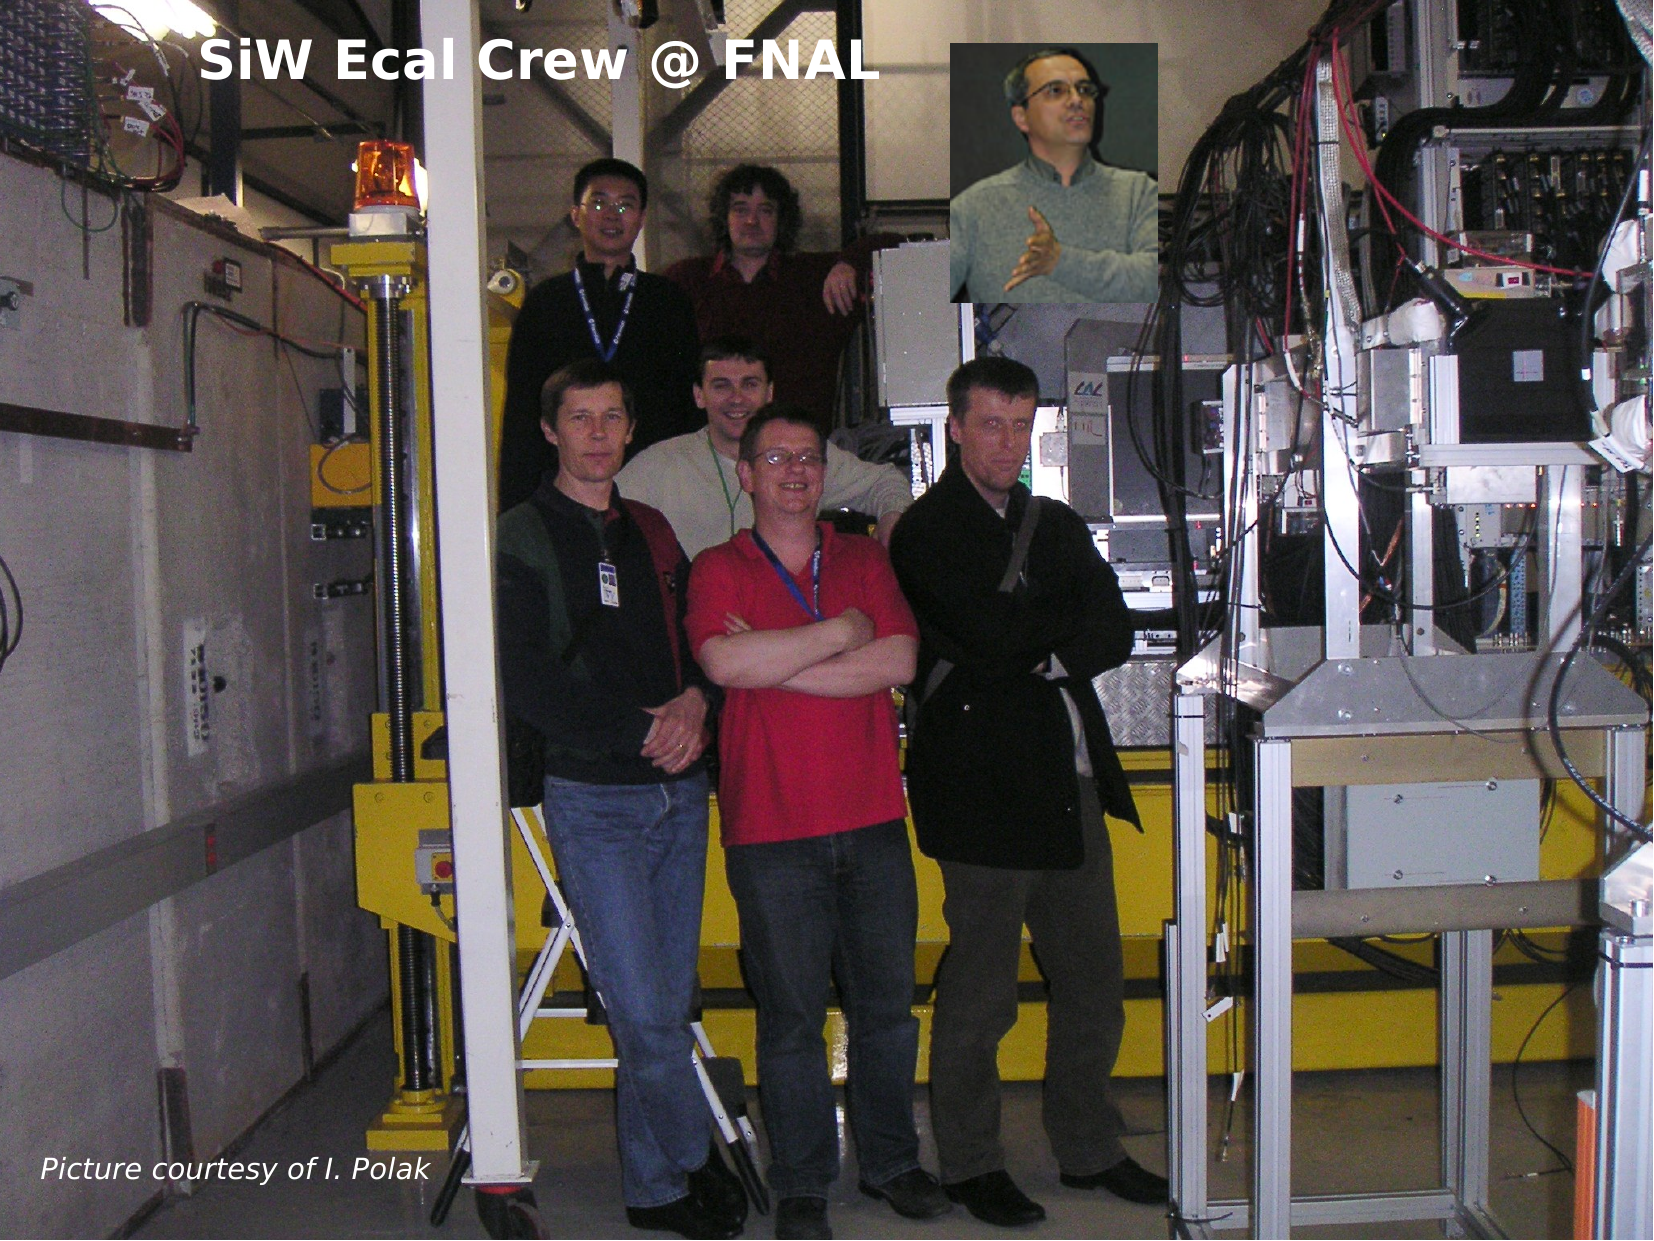

SiW Ecal Crew @ FNAL
6
Picture courtesy of I. Polak